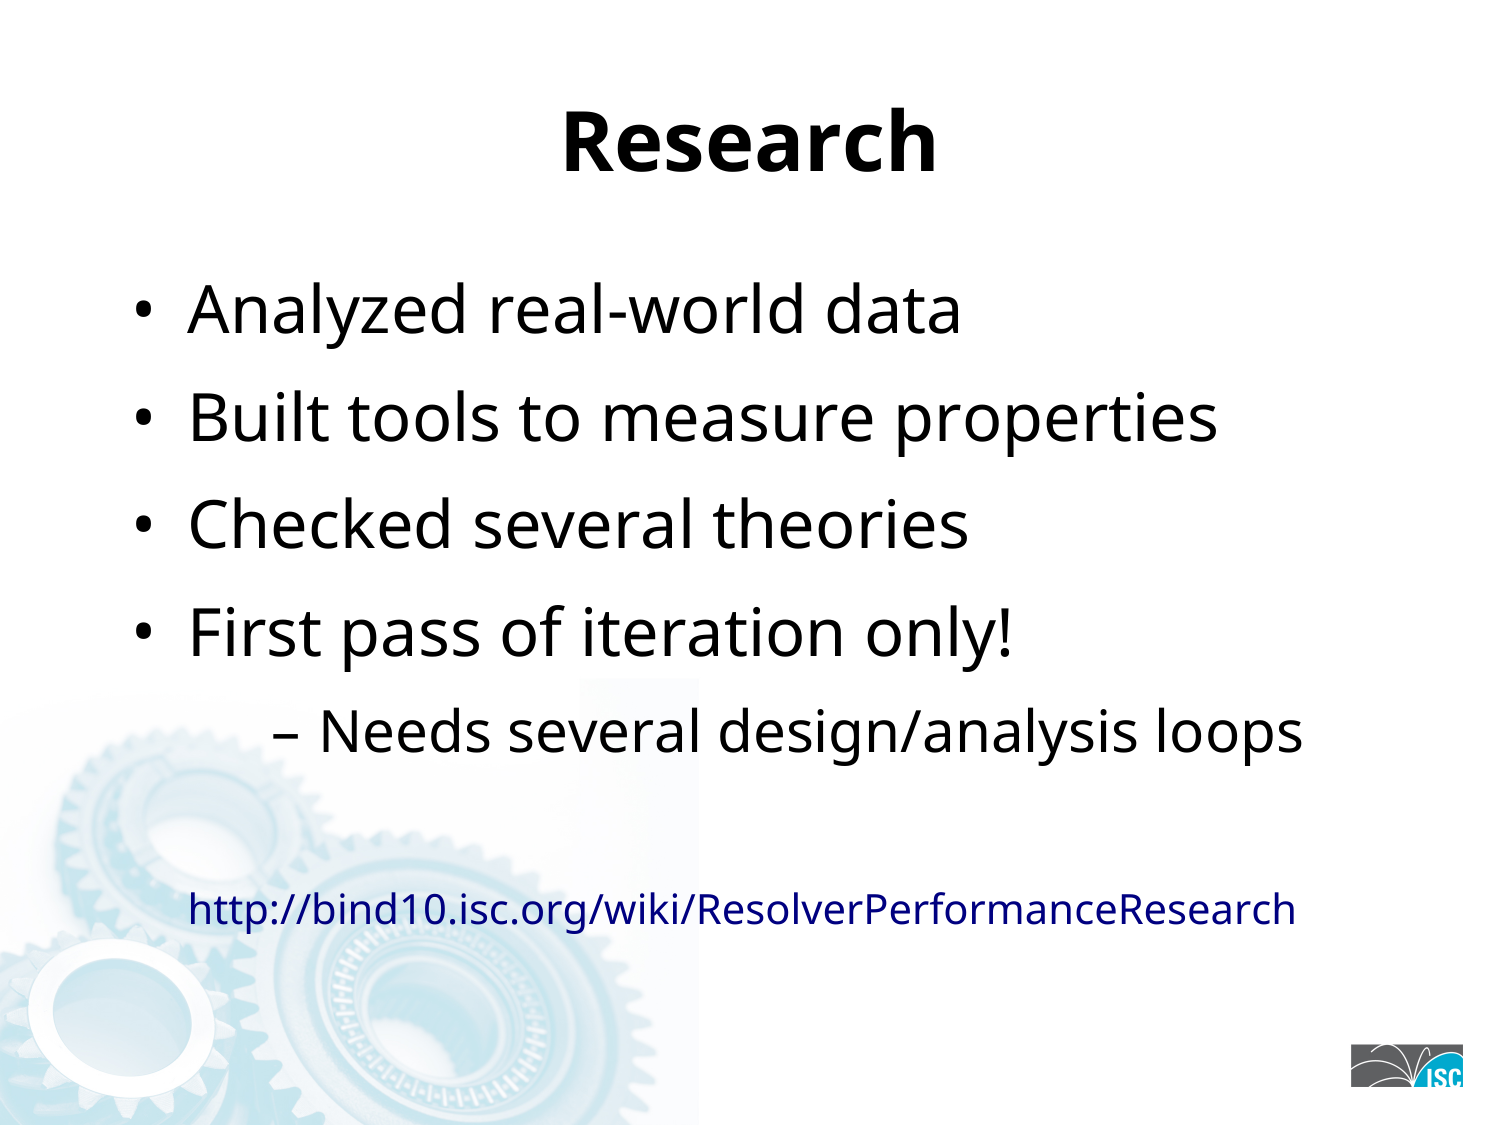

# Research
Analyzed real-world data
Built tools to measure properties
Checked several theories
First pass of iteration only!
Needs several design/analysis loops
http://bind10.isc.org/wiki/ResolverPerformanceResearch